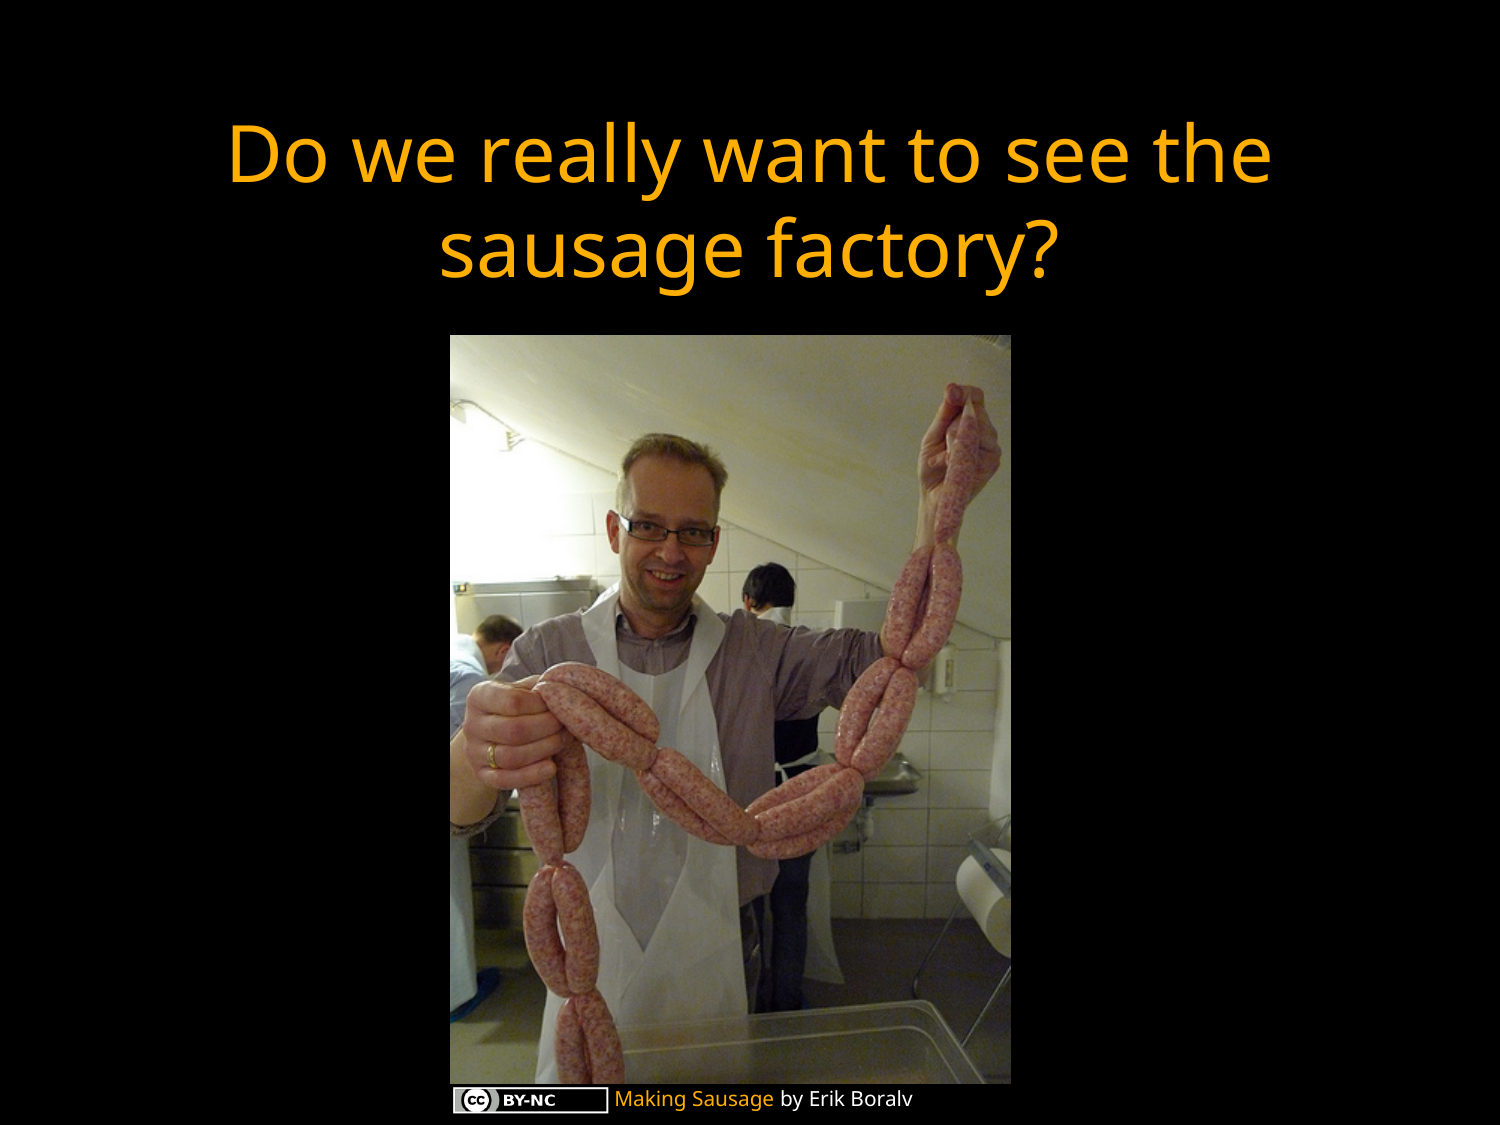

# Do we really want to see the sausage factory?
http://capperblog.blogspot.com/2009_02_01_archive.html
Making Sausage by Erik Boralv